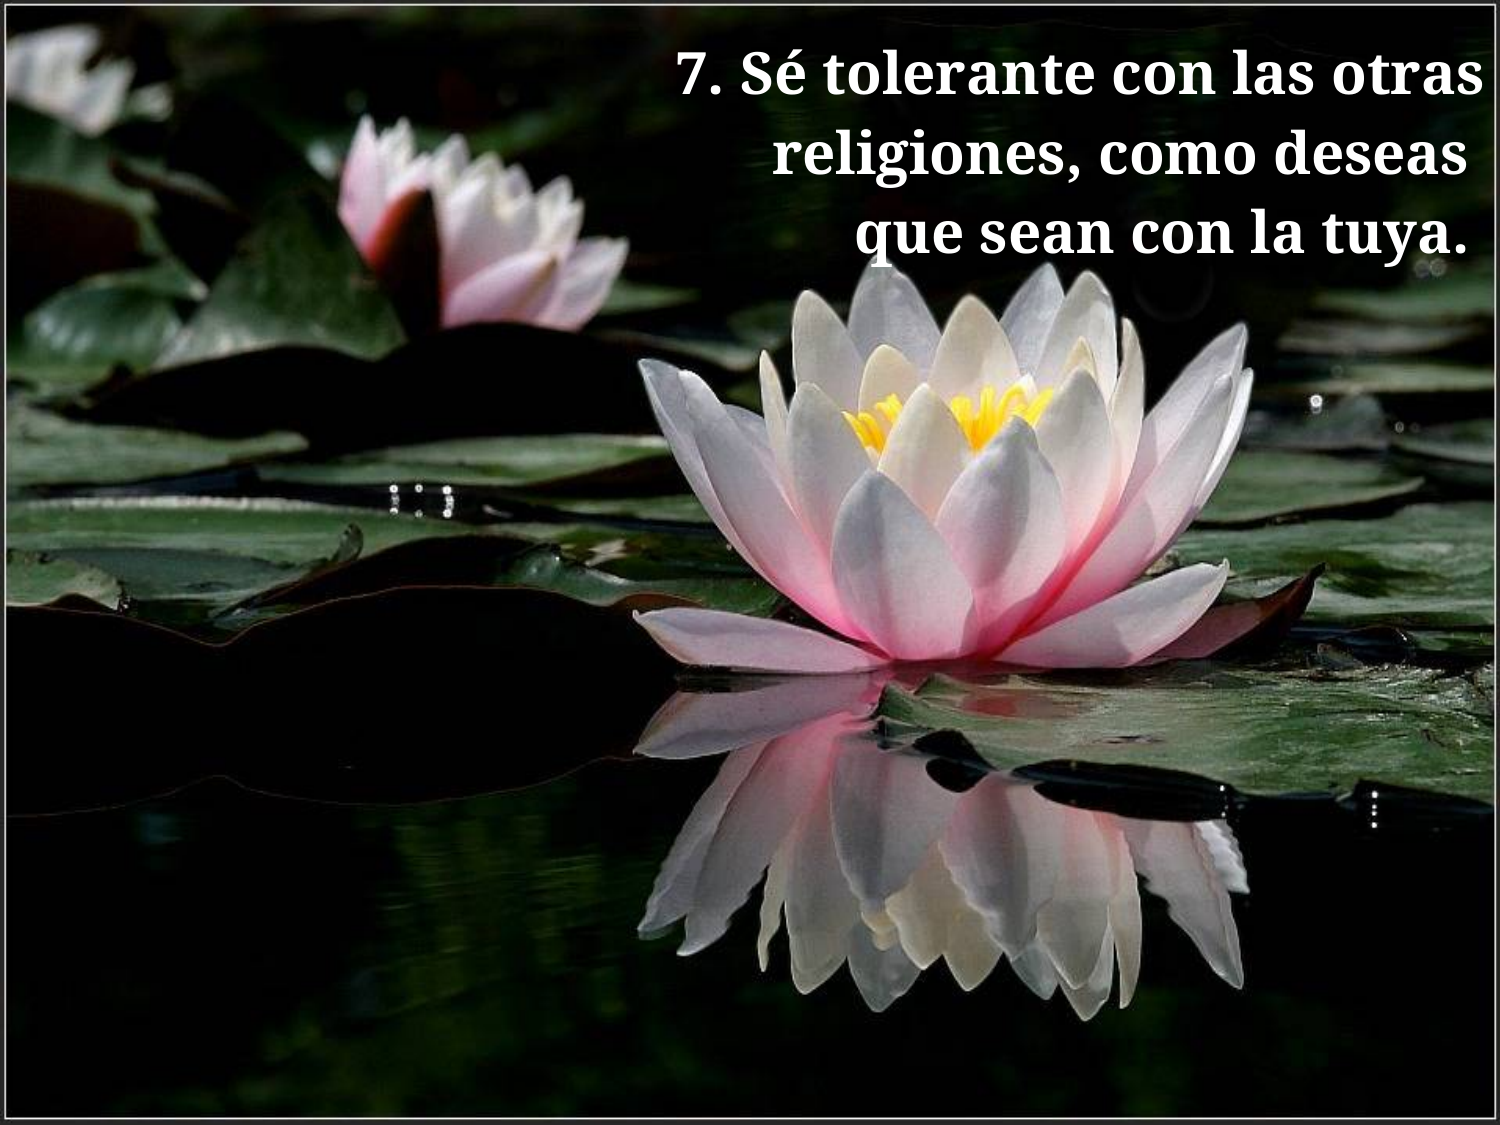

7. Sé tolerante con las otras religiones, como deseas
que sean con la tuya.